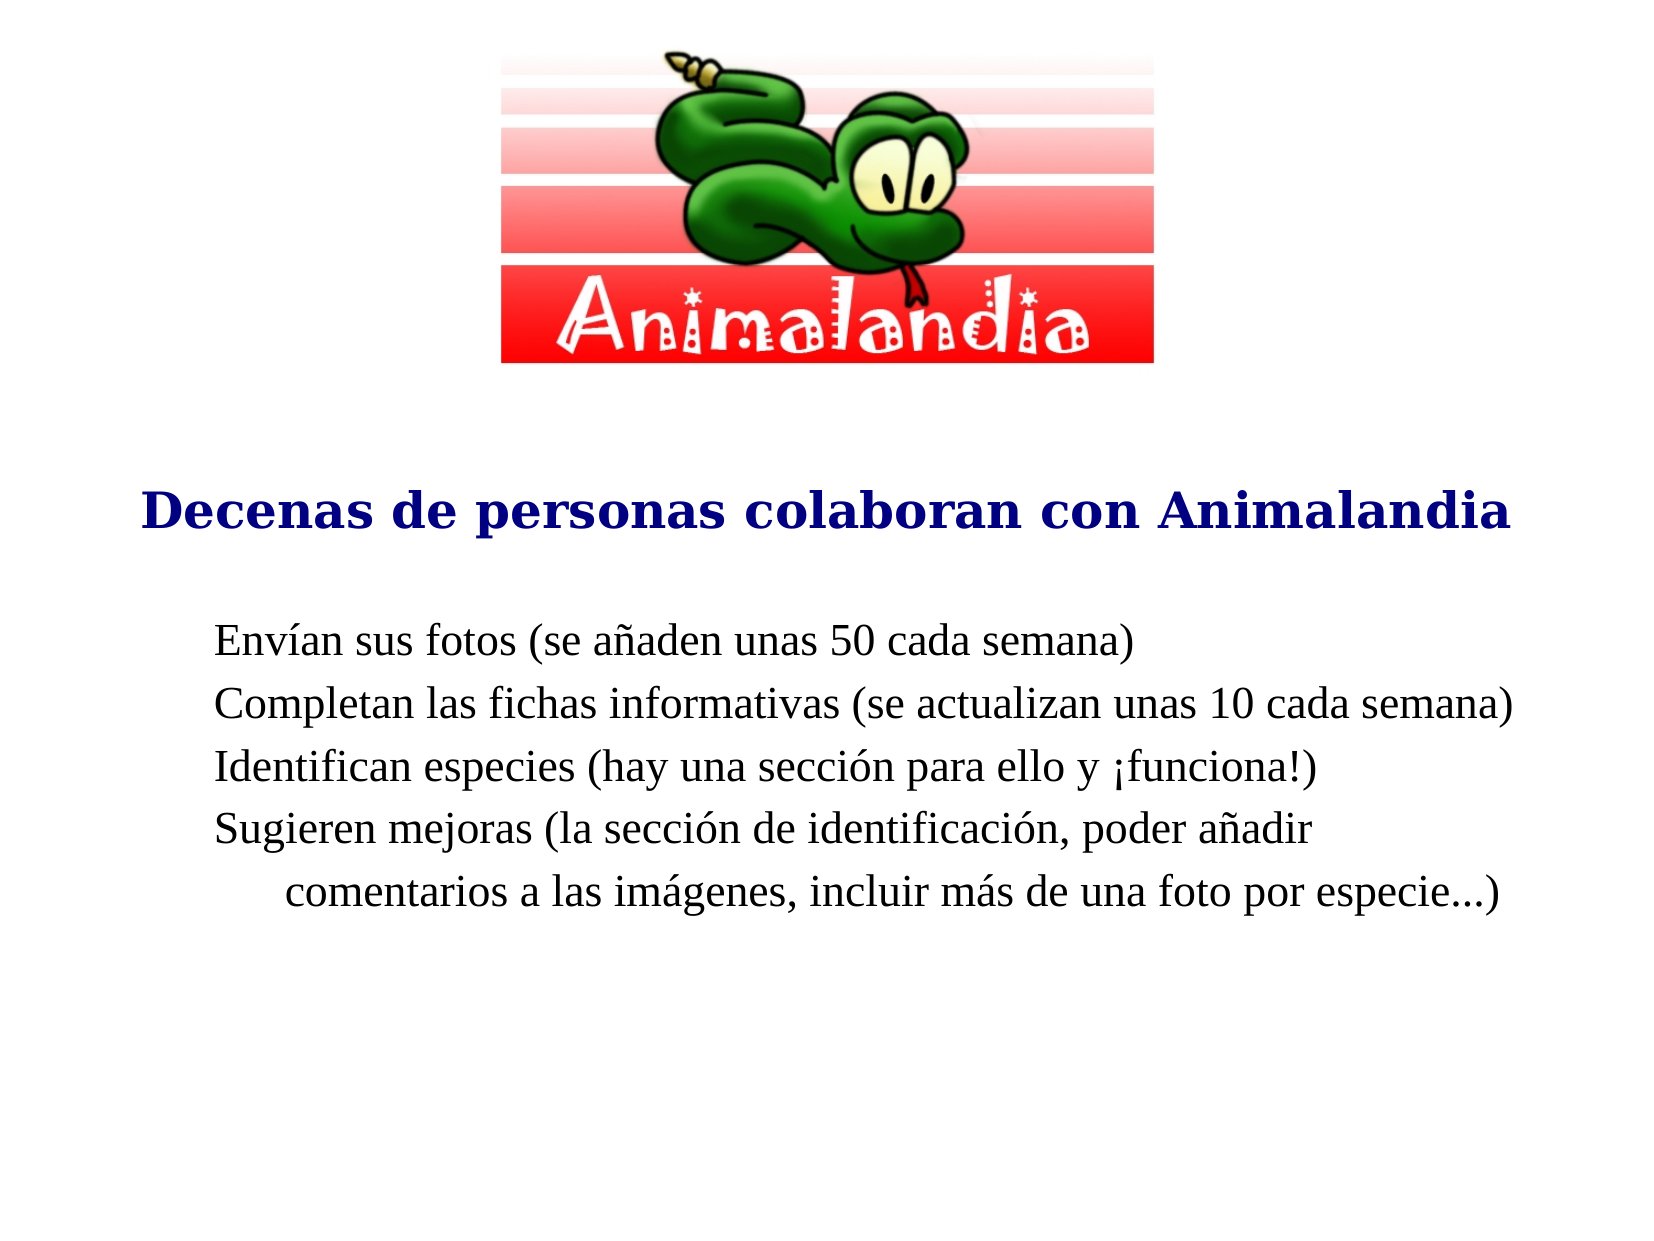

Decenas de personas colaboran con Animalandia
	Envían sus fotos (se añaden unas 50 cada semana)
	Completan las fichas informativas (se actualizan unas 10 cada semana)
	Identifican especies (hay una sección para ello y ¡funciona!)
	Sugieren mejoras (la sección de identificación, poder añadir
	comentarios a las imágenes, incluir más de una foto por especie...)